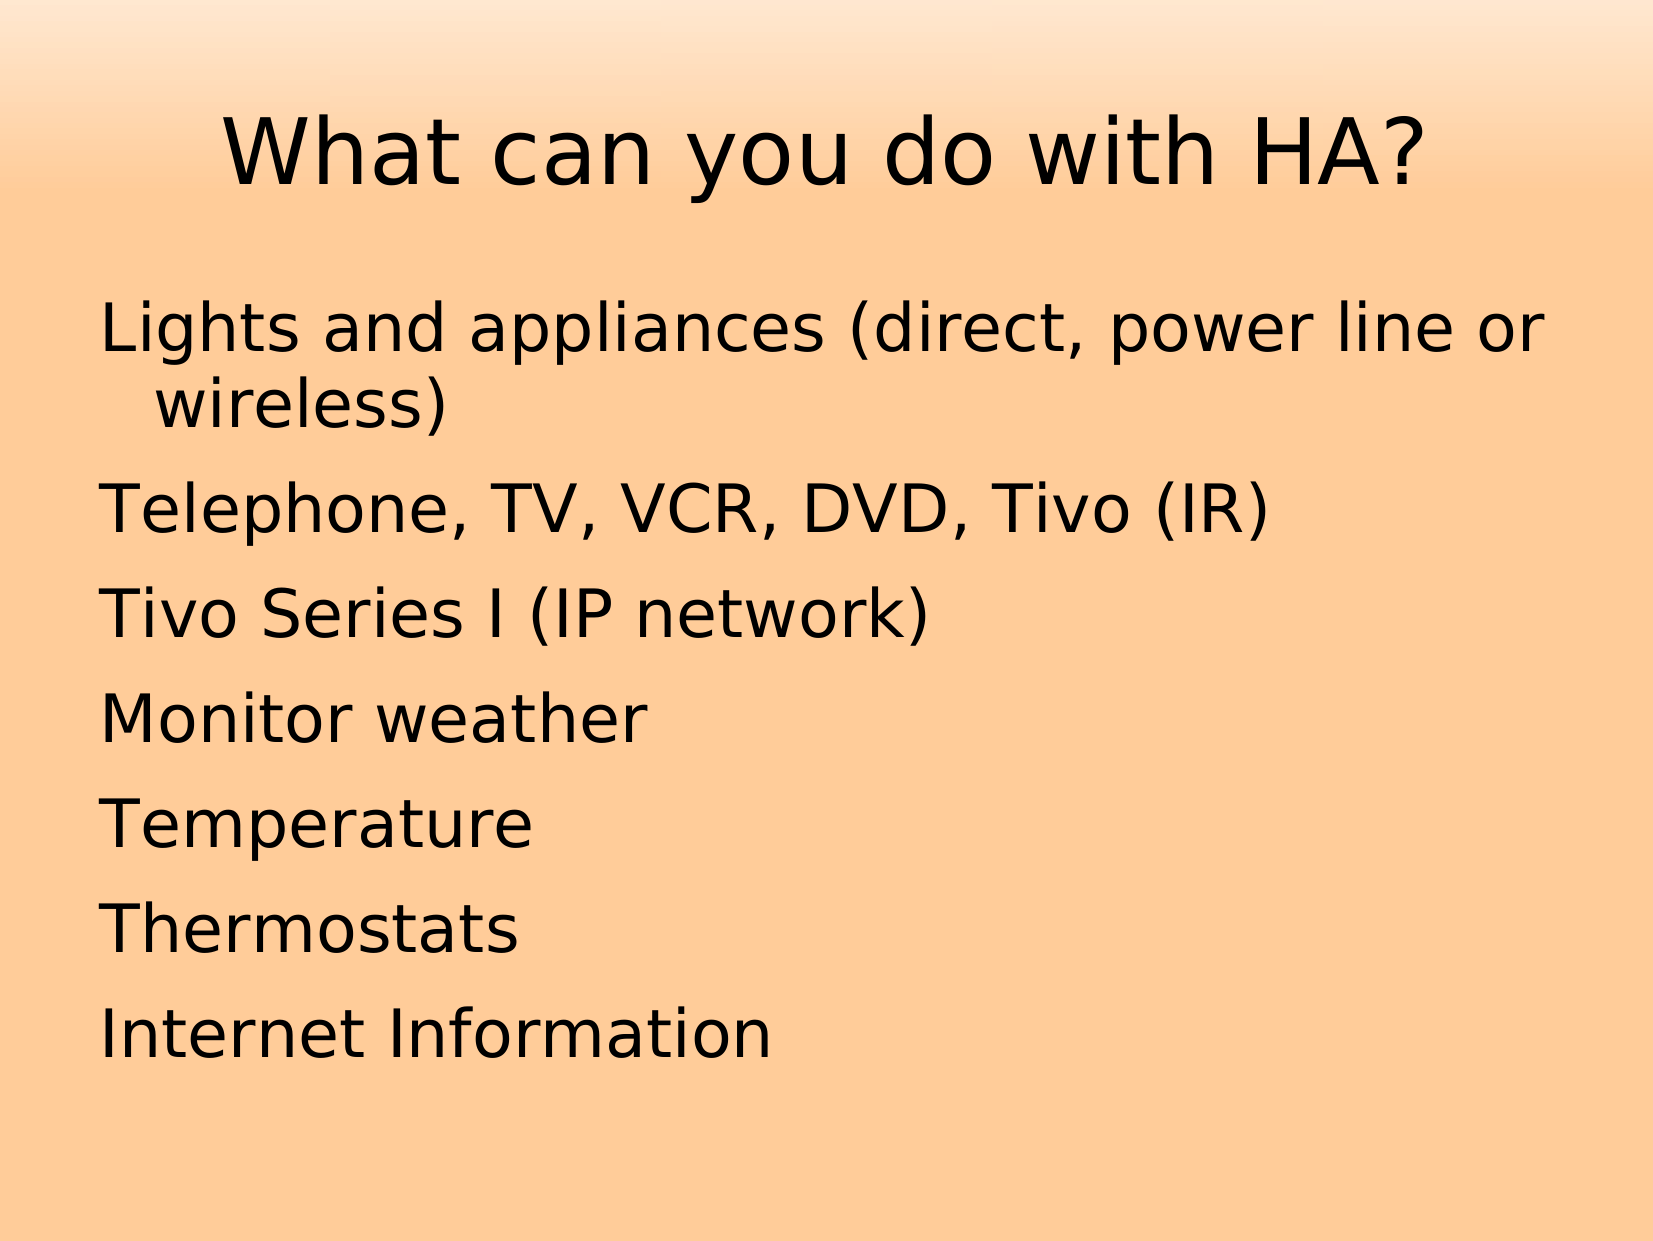

# What can you do with HA?
Lights and appliances (direct, power line or wireless)‏
Telephone, TV, VCR, DVD, Tivo (IR)
Tivo Series I (IP network)‏
Monitor weather
Temperature
Thermostats
Internet Information